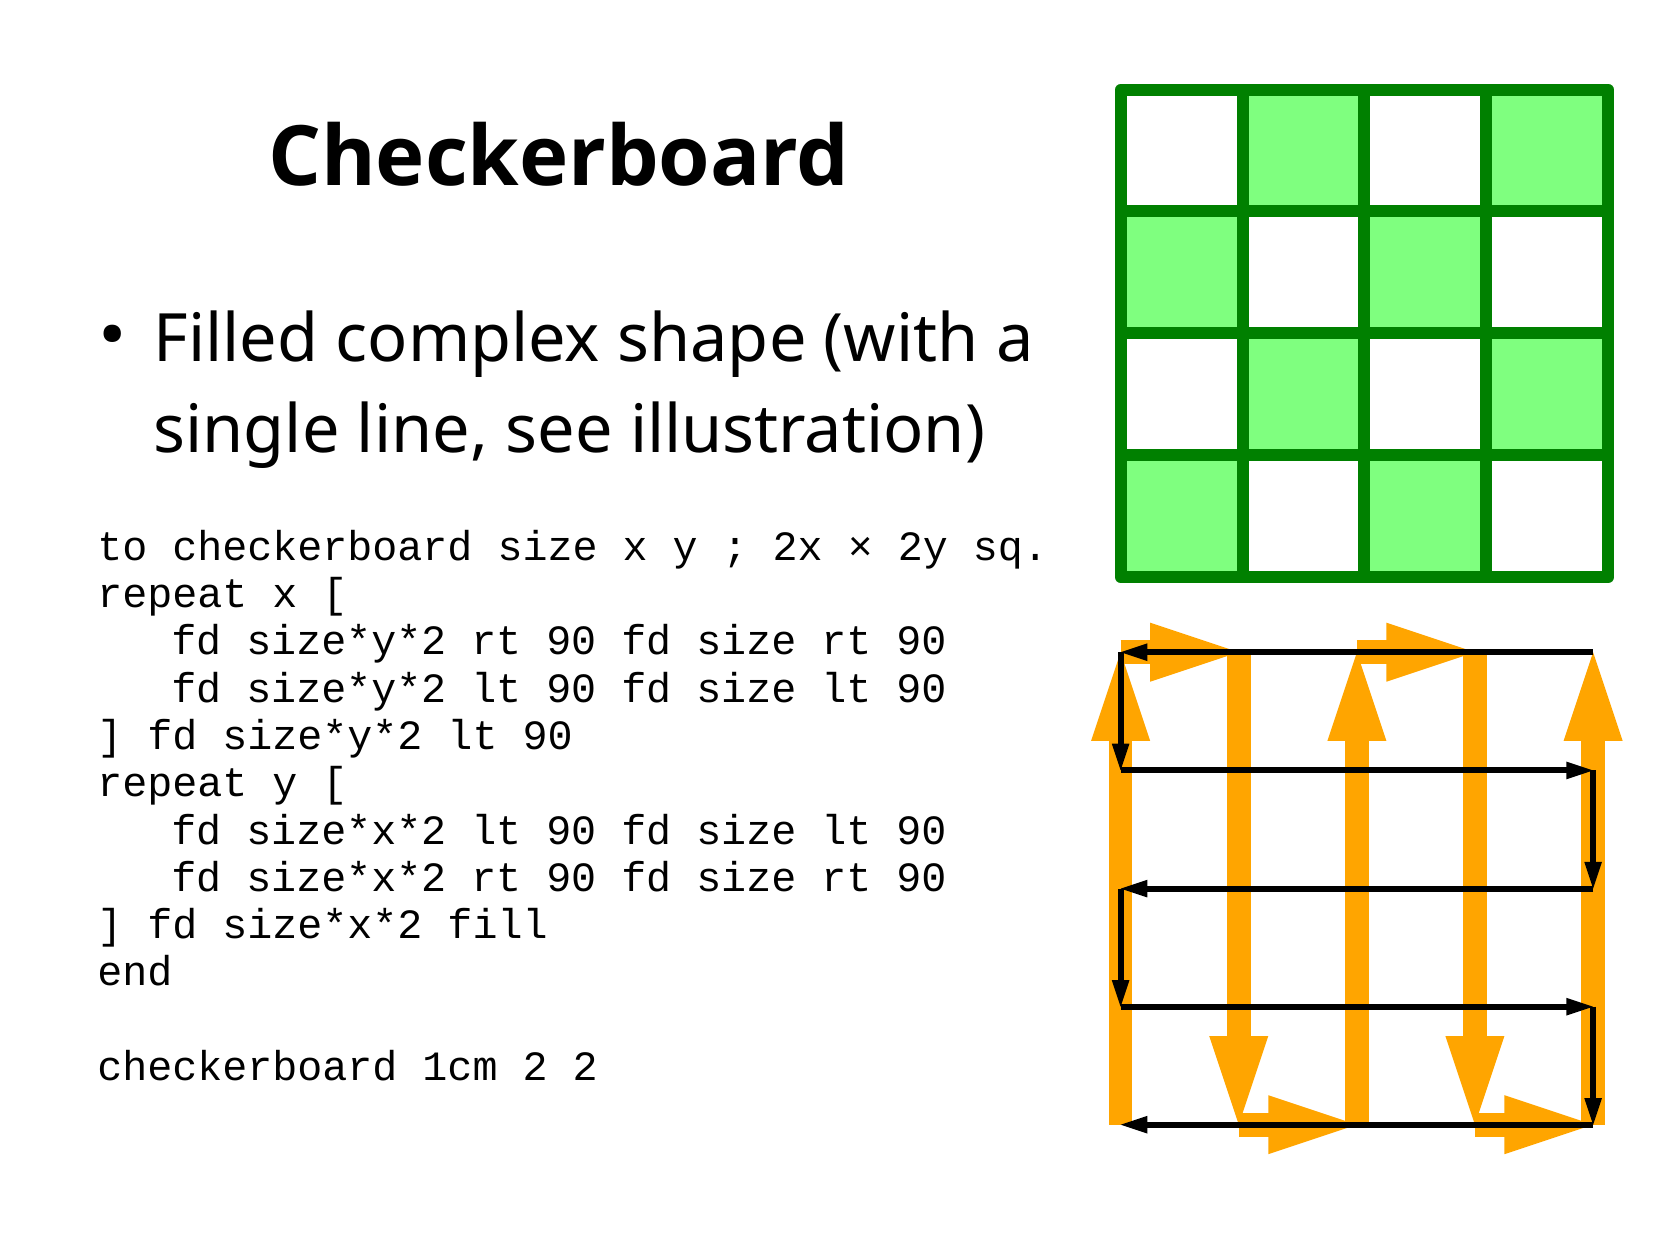

# Checkerboard
Filled complex shape (with a single line, see illustration)
to checkerboard size x y ; 2x × 2y sq.
repeat x [
	fd size*y*2 rt 90 fd size rt 90
	fd size*y*2 lt 90 fd size lt 90
] fd size*y*2 lt 90
repeat y [
	fd size*x*2 lt 90 fd size lt 90
	fd size*x*2 rt 90 fd size rt 90
] fd size*x*2 fill
end
checkerboard 1cm 2 2